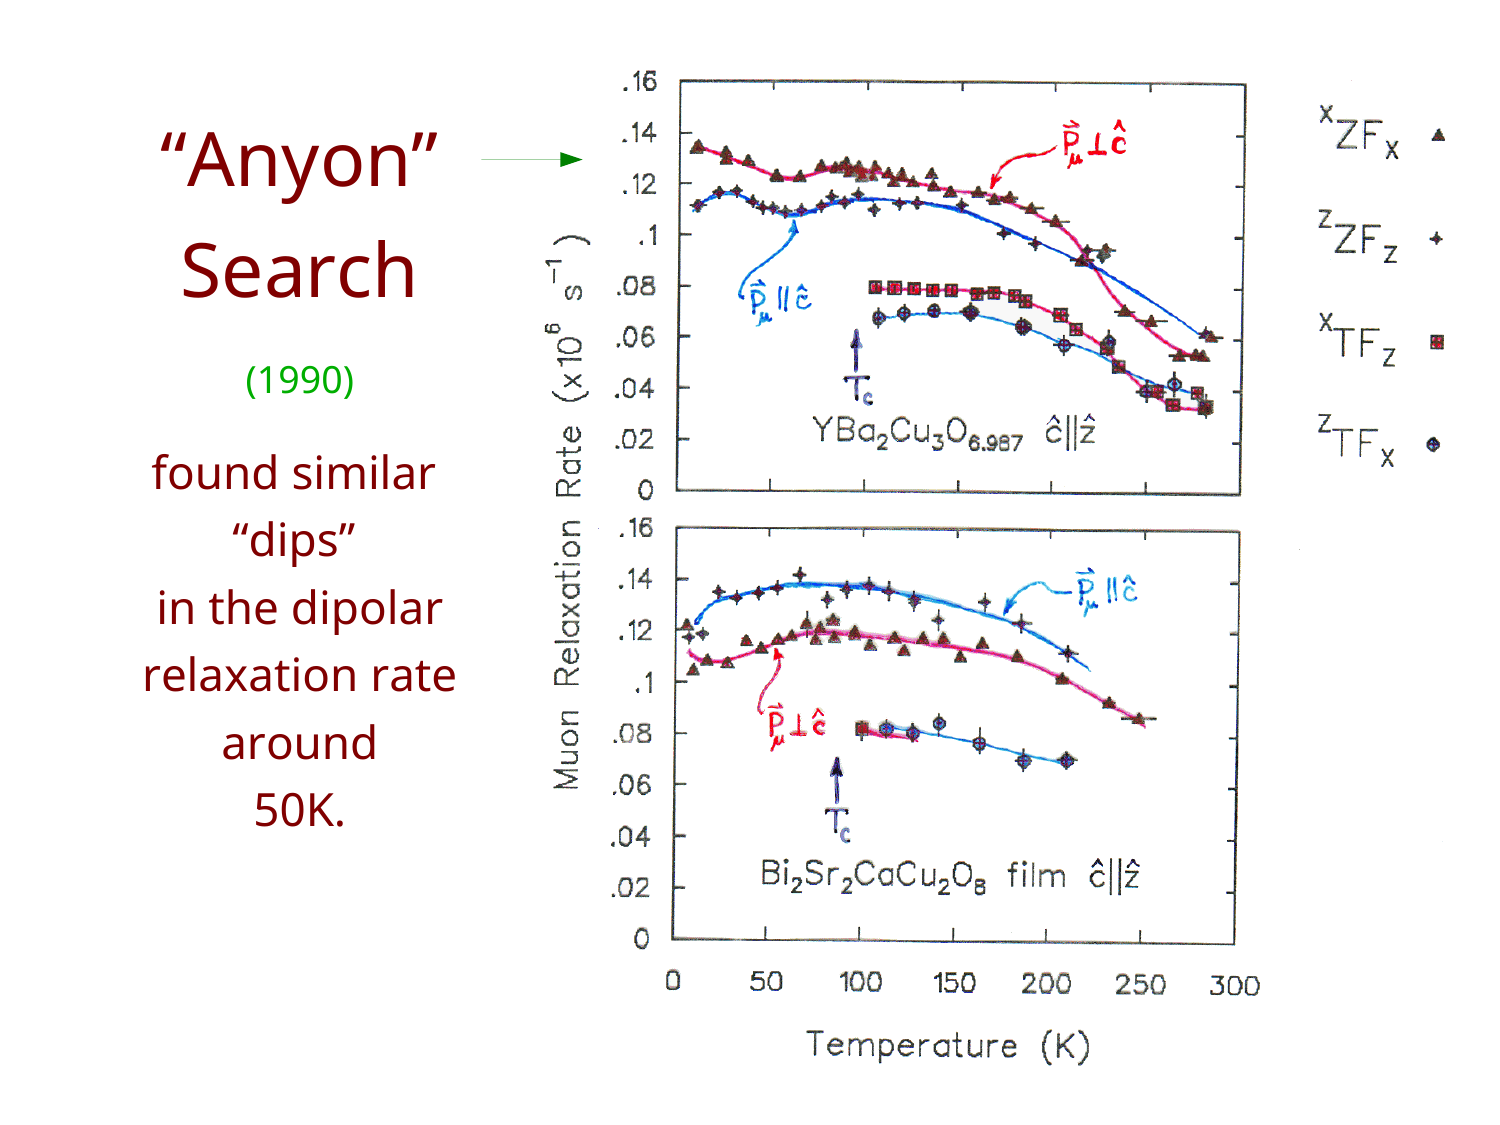

“Anyon” Search
(1990)
found similar
“dips”
in the dipolar relaxation rate around
50K.